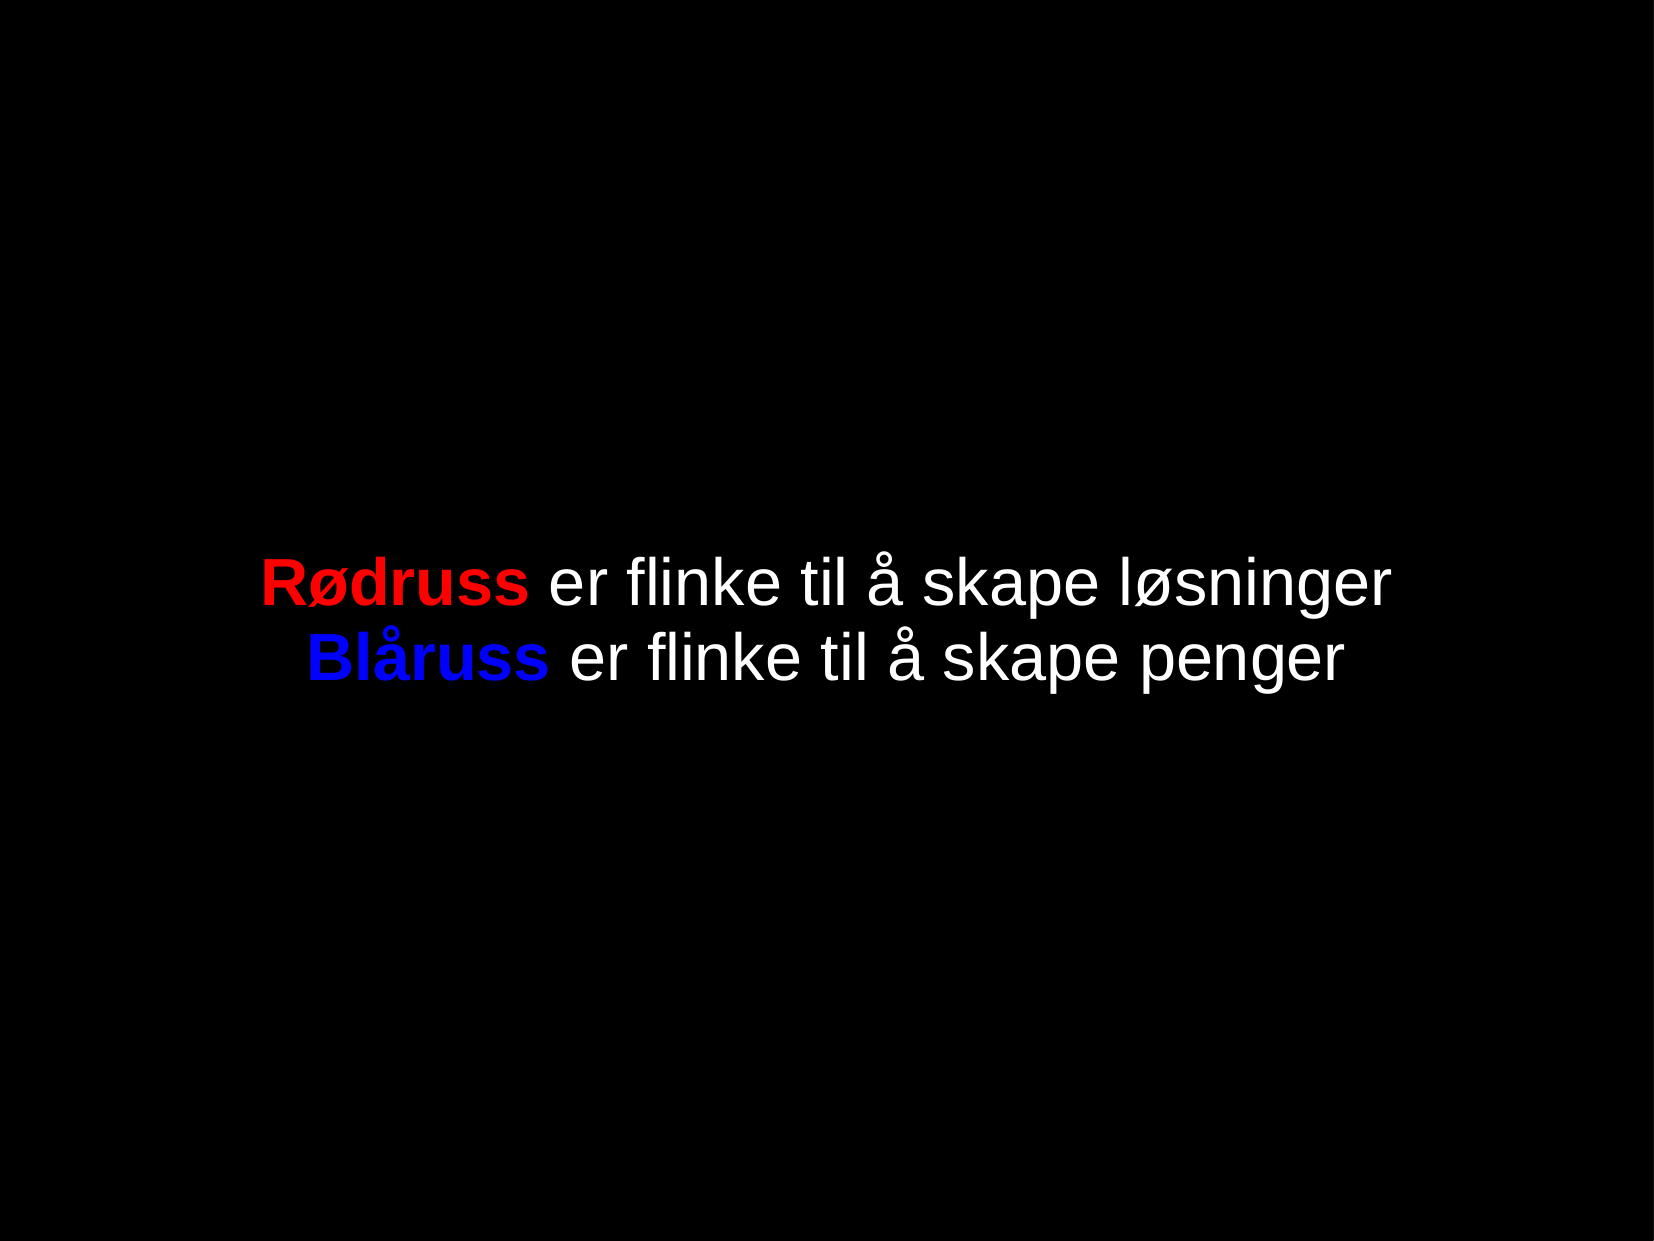

# Rødruss er flinke til å skape løsninger
Blåruss er flinke til å skape penger